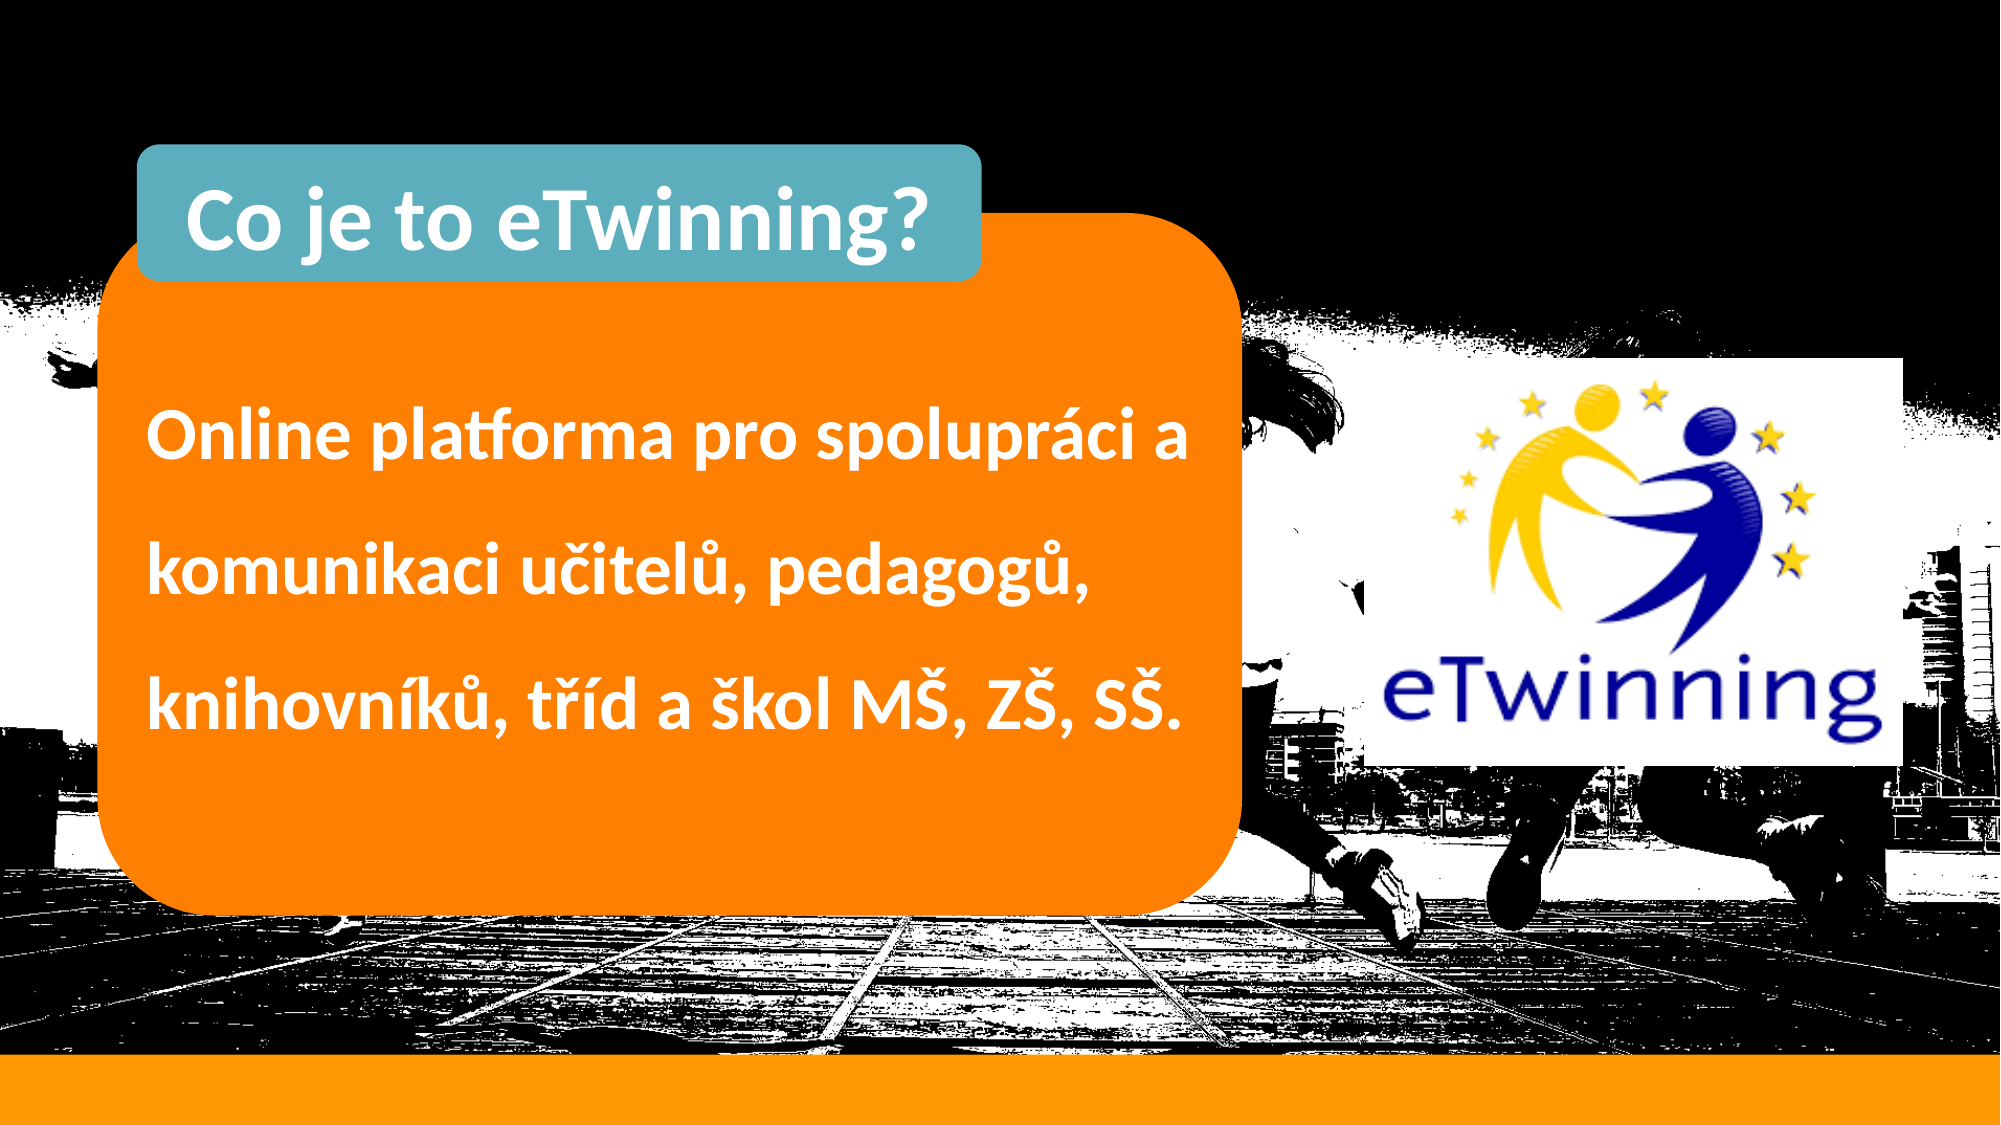

Co je to eTwinning?
Online platforma pro spolupráci a komunikaci učitelů, pedagogů, knihovníků, tříd a škol MŠ, ZŠ, SŠ.